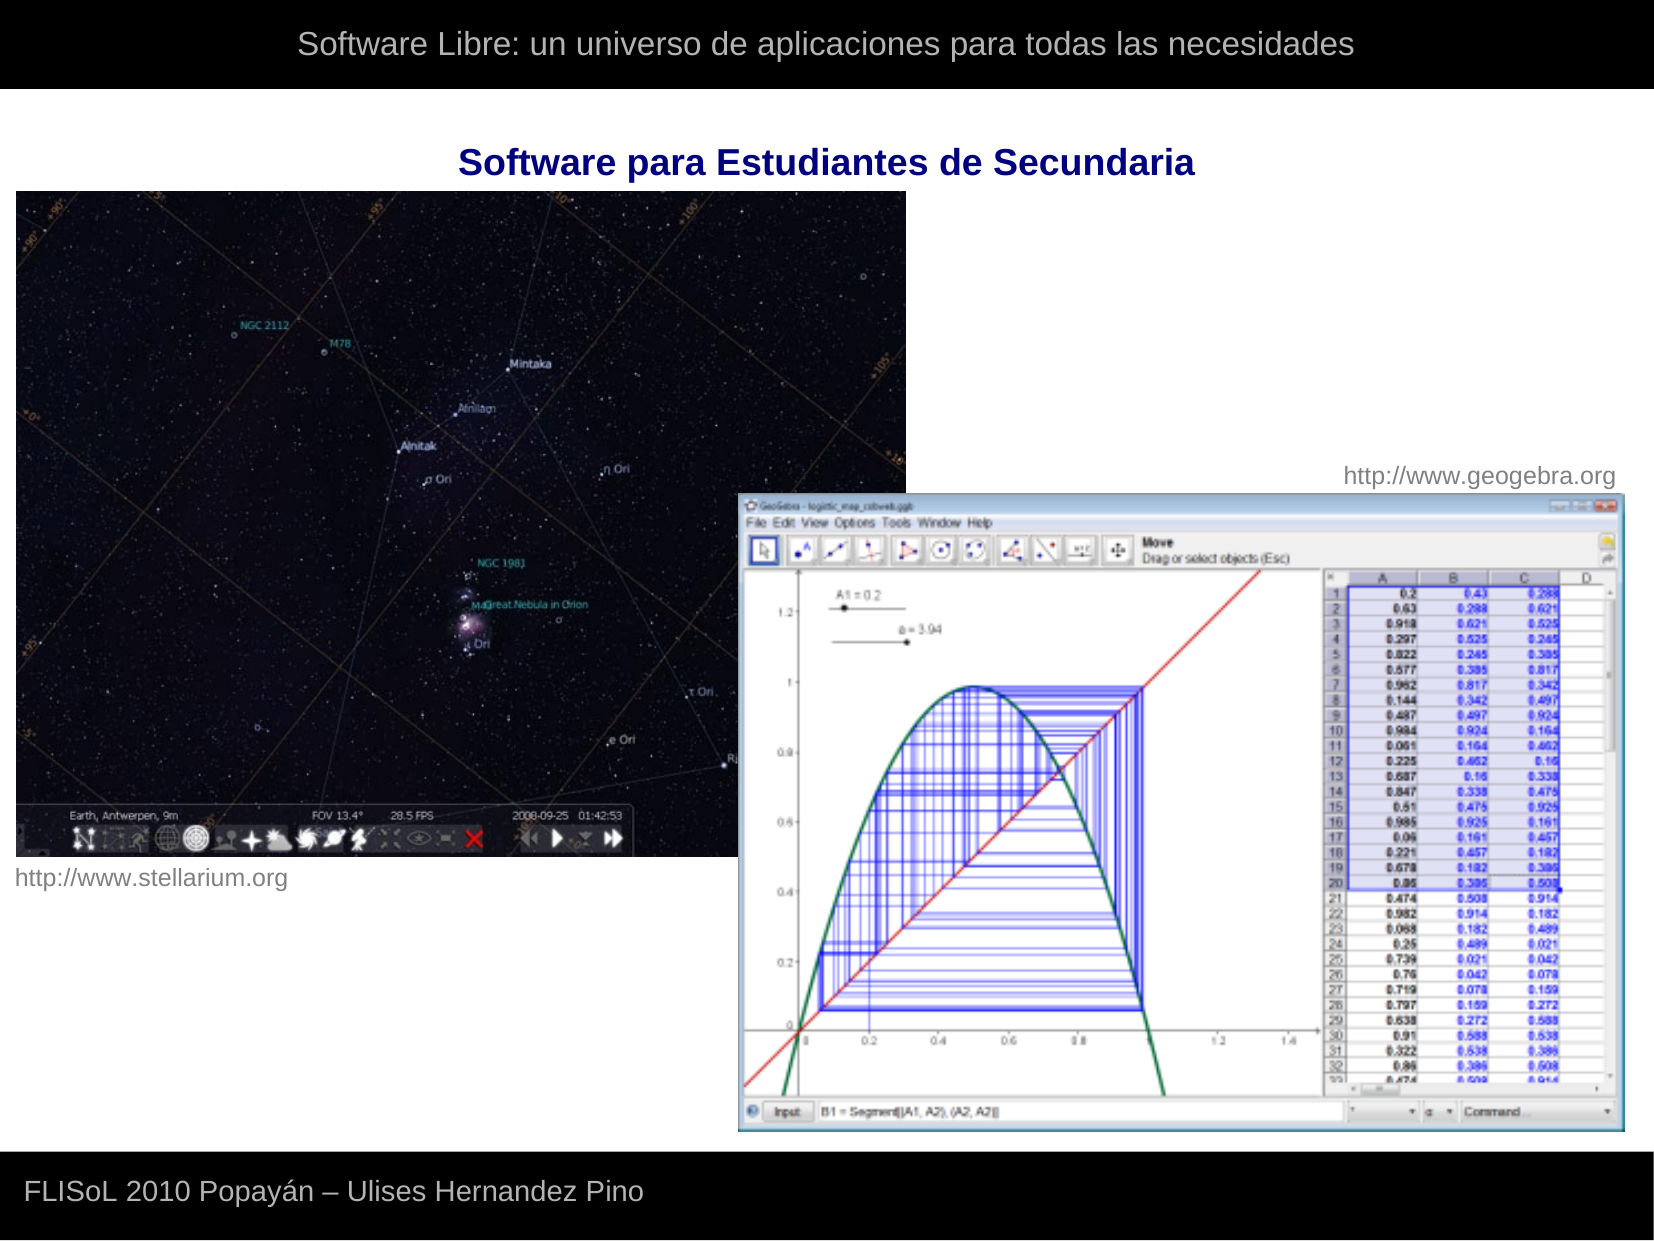

# Software para Estudiantes de Secundaria
http://www.geogebra.org
http://www.stellarium.org